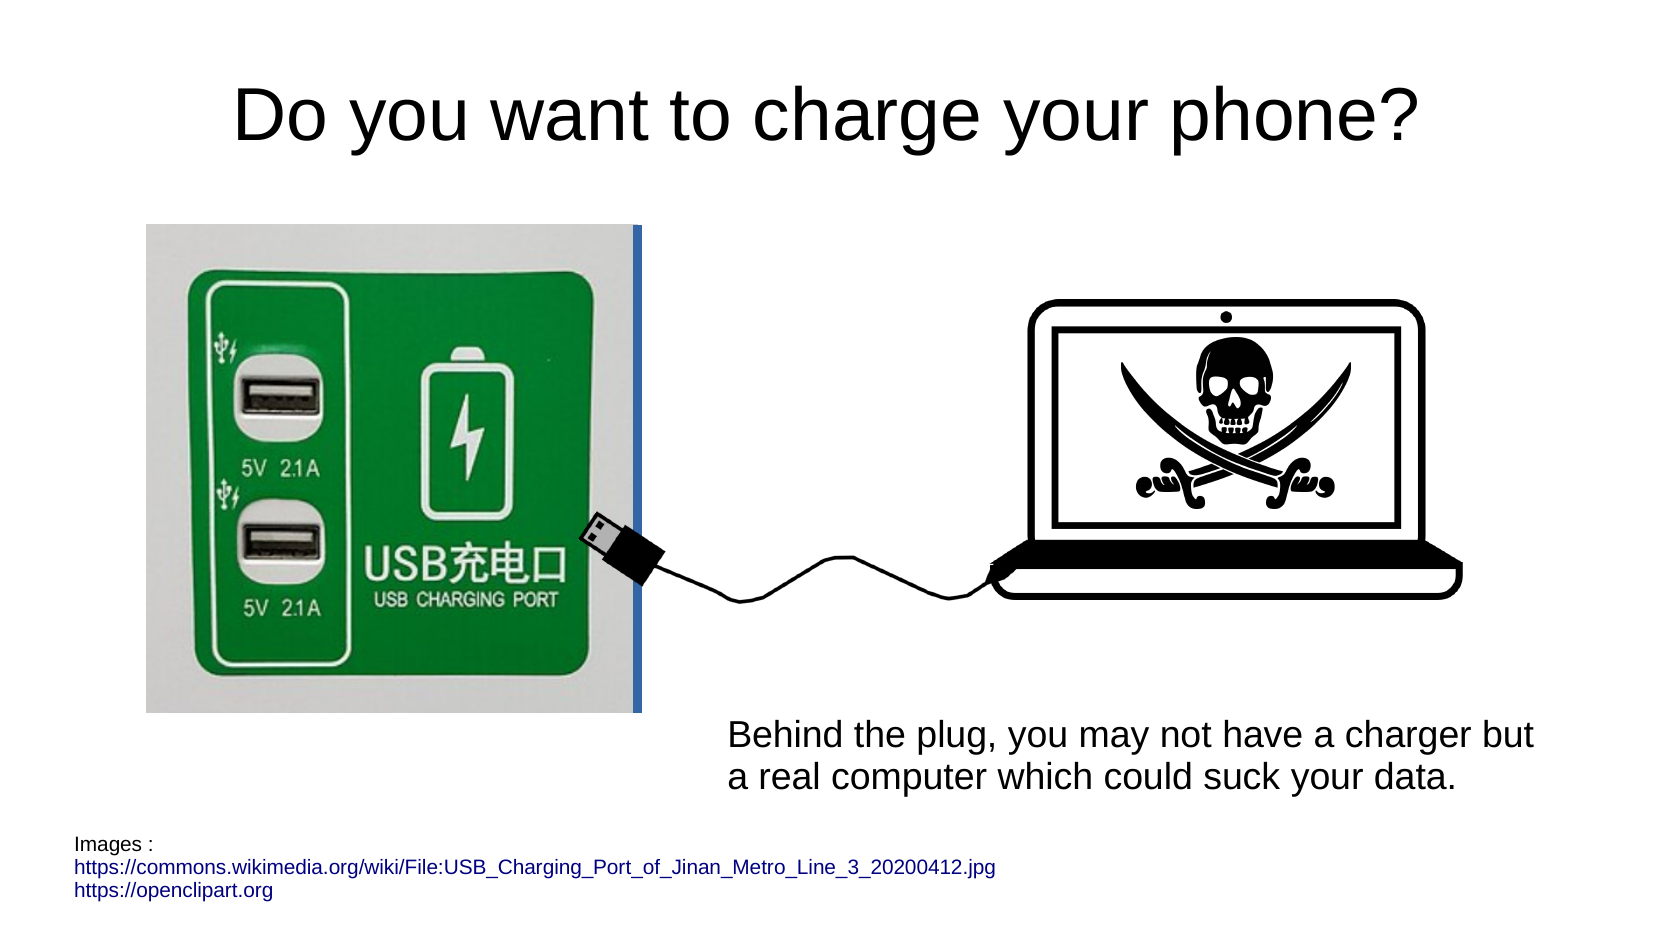

# Do you want to charge your phone?
Behind the plug, you may not have a charger but
a real computer which could suck your data.
Images : https://commons.wikimedia.org/wiki/File:USB_Charging_Port_of_Jinan_Metro_Line_3_20200412.jpg
https://openclipart.org